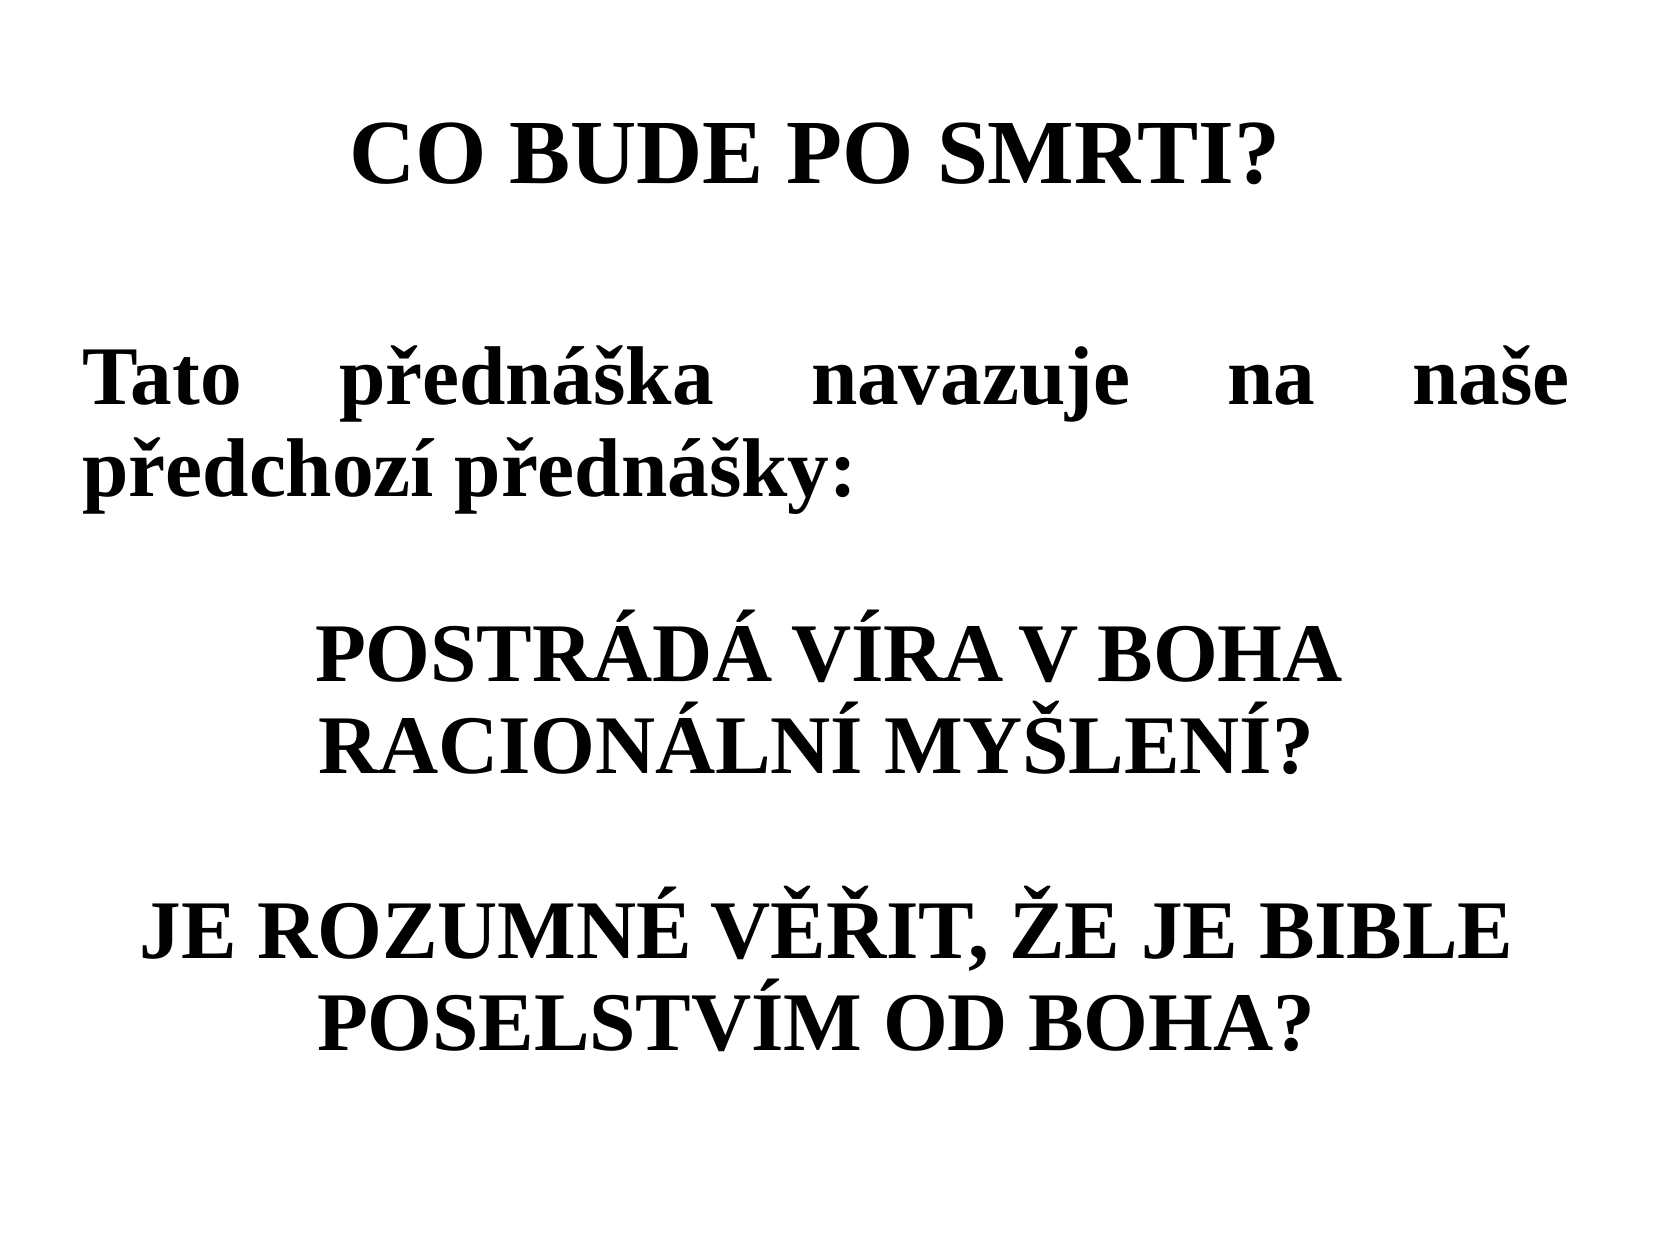

# CO BUDE PO SMRTI?
Tato přednáška navazuje na naše předchozí přednášky:
POSTRÁDÁ VÍRA V BOHA RACIONÁLNÍ MYŠLENÍ?
JE ROZUMNÉ VĚŘIT, ŽE JE BIBLE POSELSTVÍM OD BOHA?